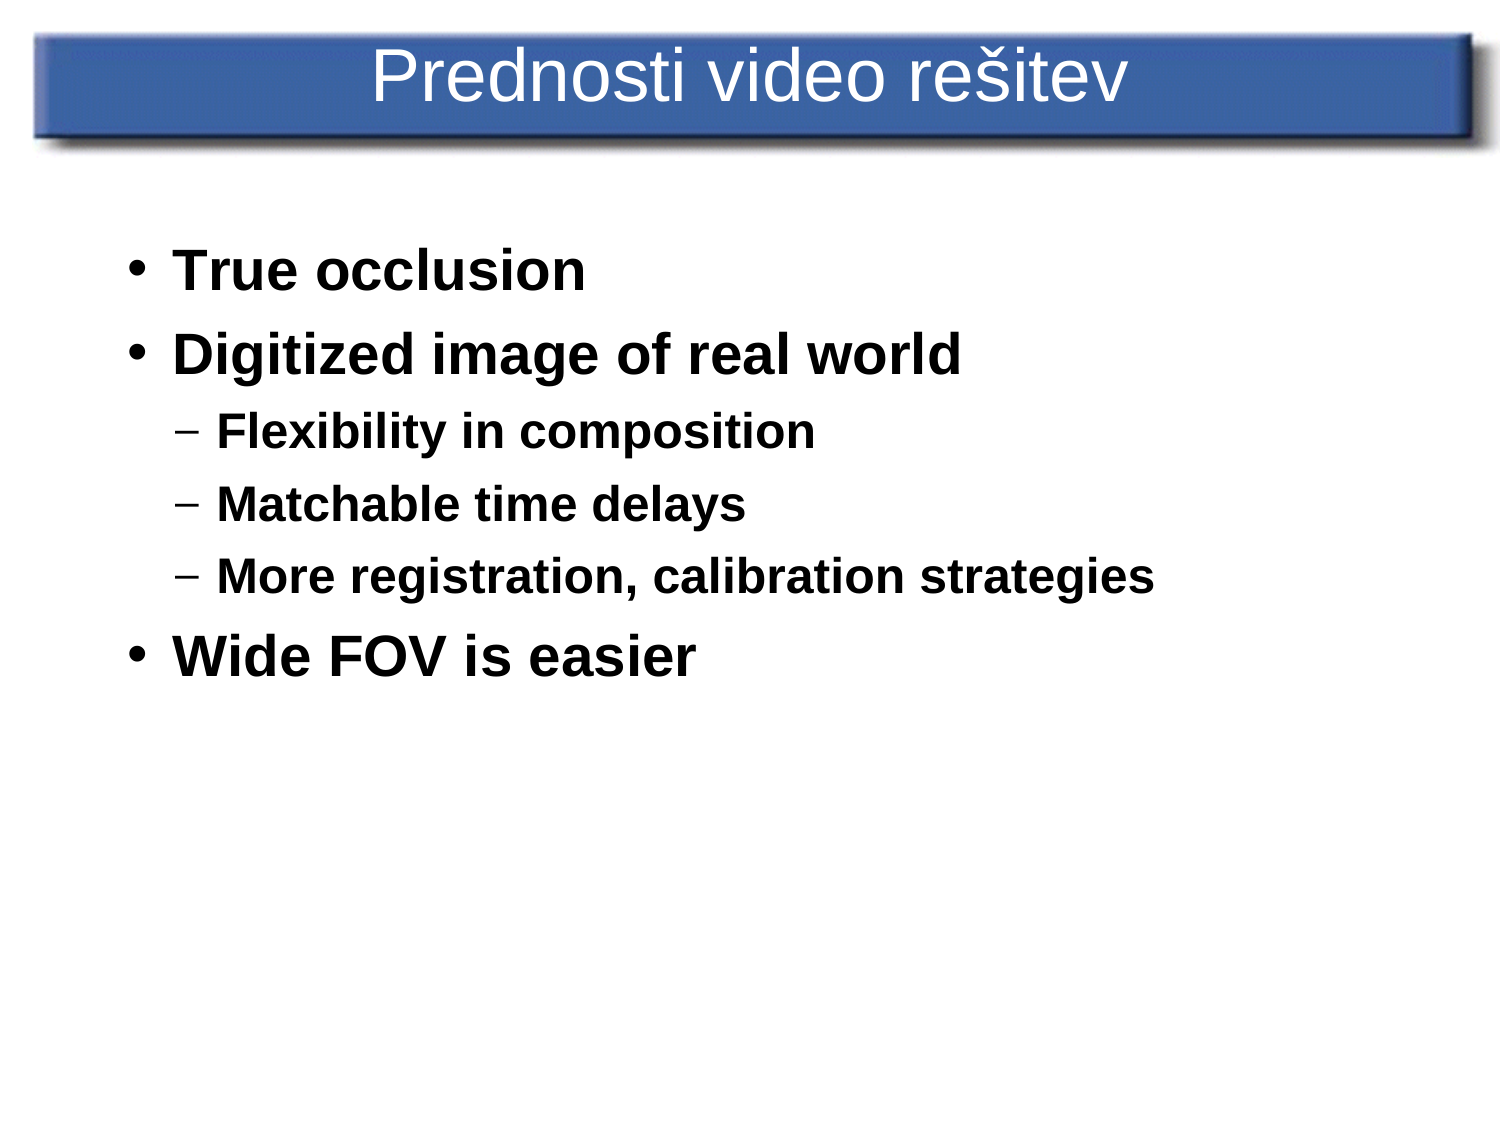

# Prednosti video rešitev
 True occlusion
 Digitized image of real world
 Flexibility in composition
 Matchable time delays
 More registration, calibration strategies
 Wide FOV is easier